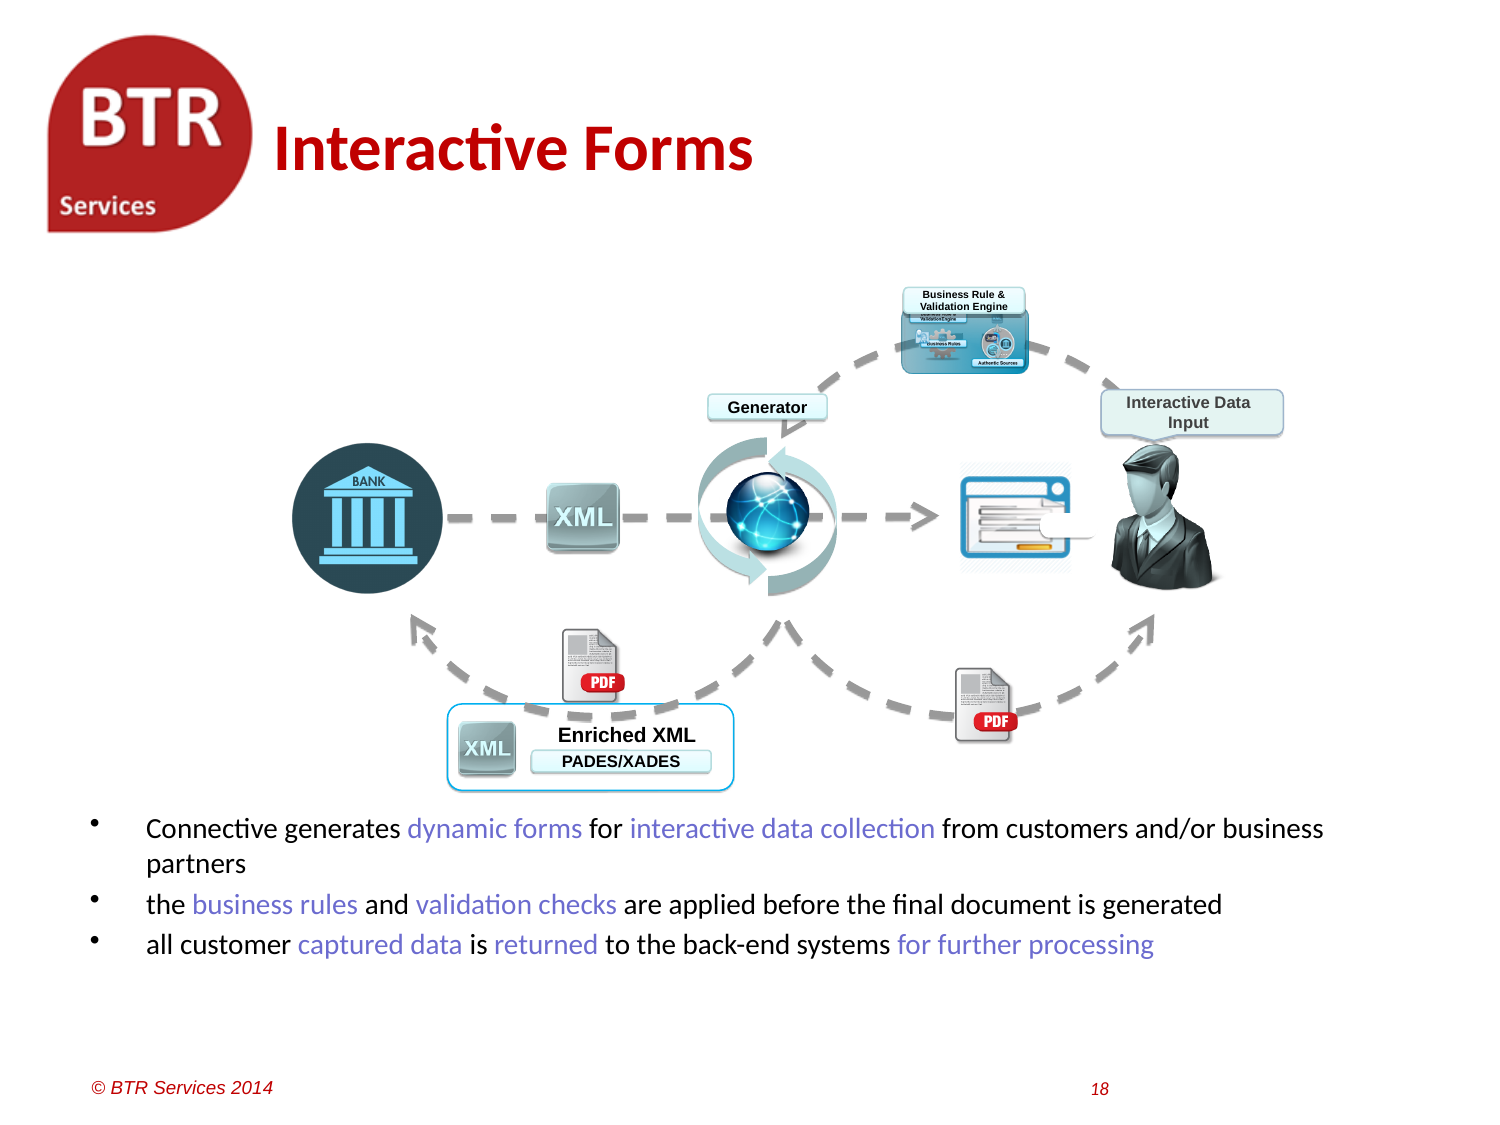

# Interactive Forms
Business Rule & Validation Engine
Interactive Data Input
Generator
Forms
Enriched XML
PADES/XADES
Connective generates dynamic forms for interactive data collection from customers and/or business partners
the business rules and validation checks are applied before the final document is generated
all customer captured data is returned to the back-end systems for further processing